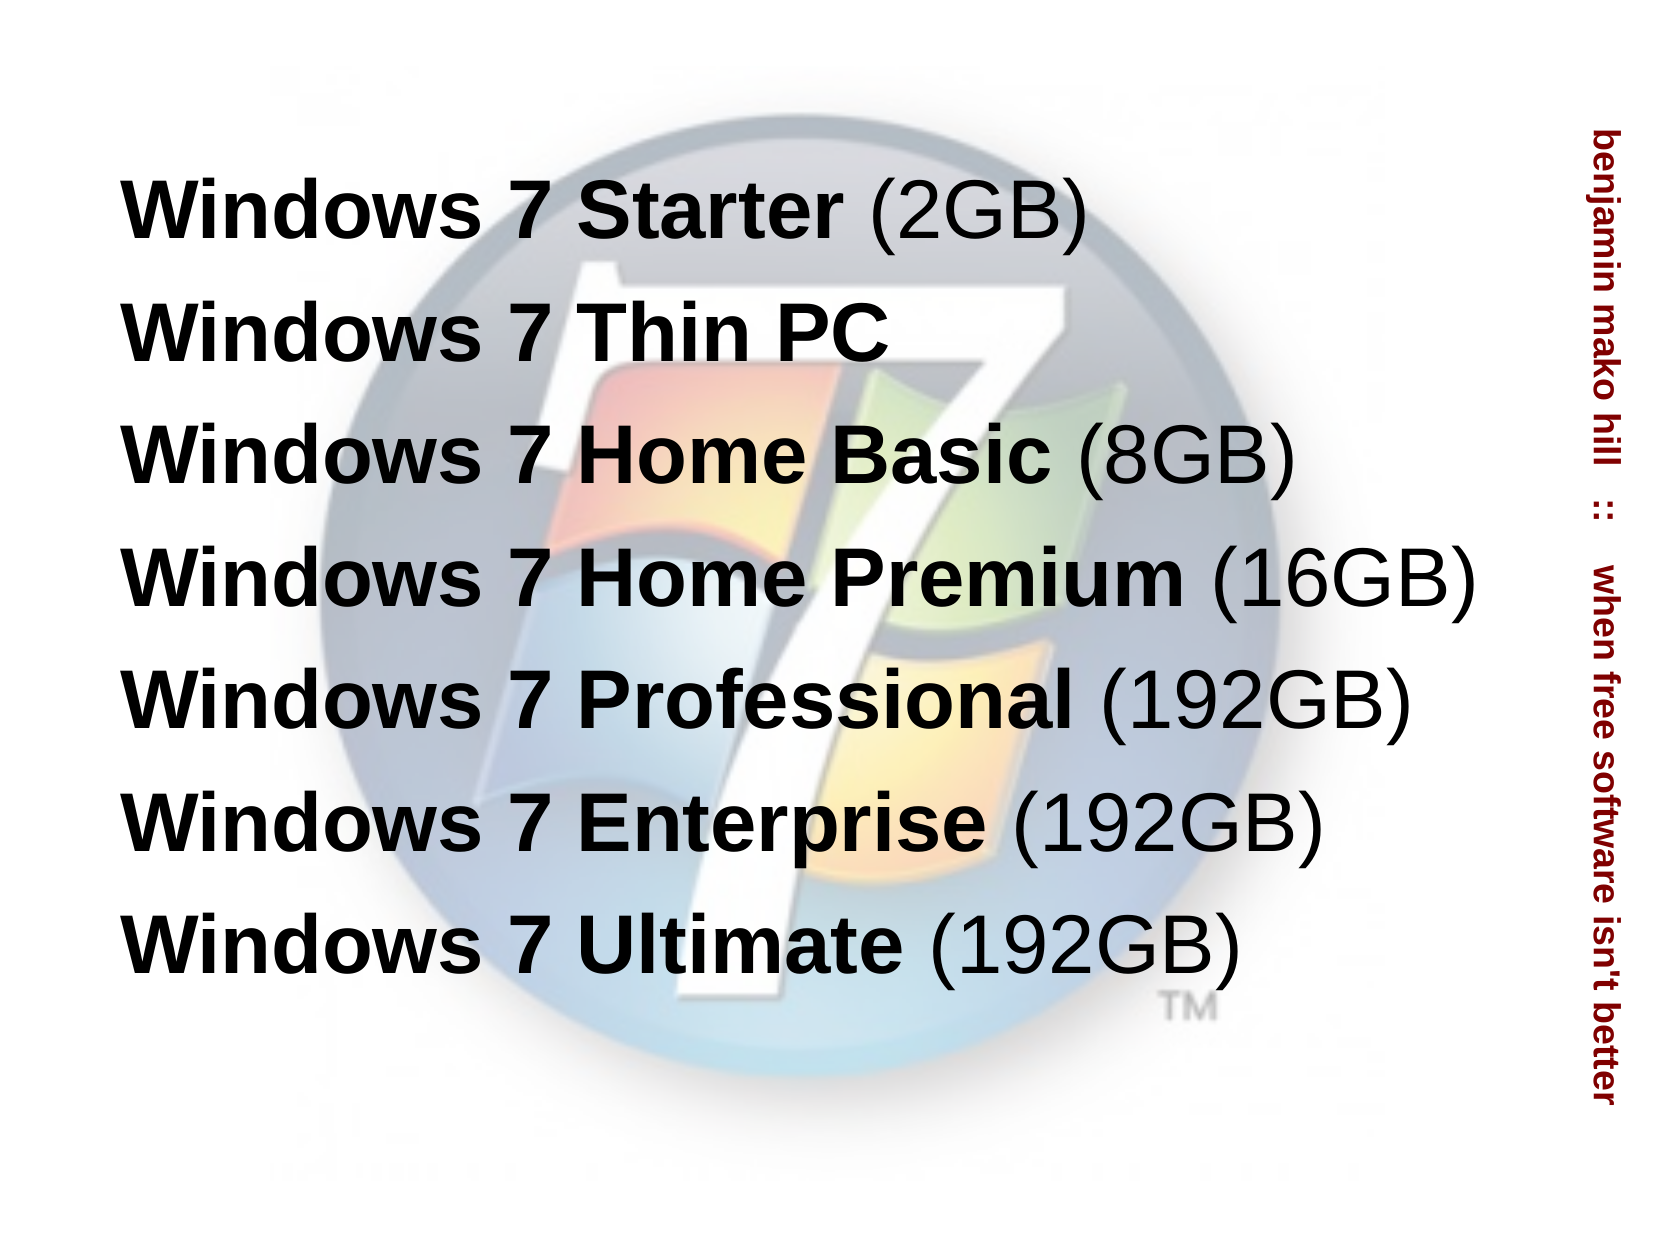

# Windows 7 Starter (2GB)
Windows 7 Thin PC
Windows 7 Home Basic (8GB)
Windows 7 Home Premium (16GB)
Windows 7 Professional (192GB)
Windows 7 Enterprise (192GB)
Windows 7 Ultimate (192GB)